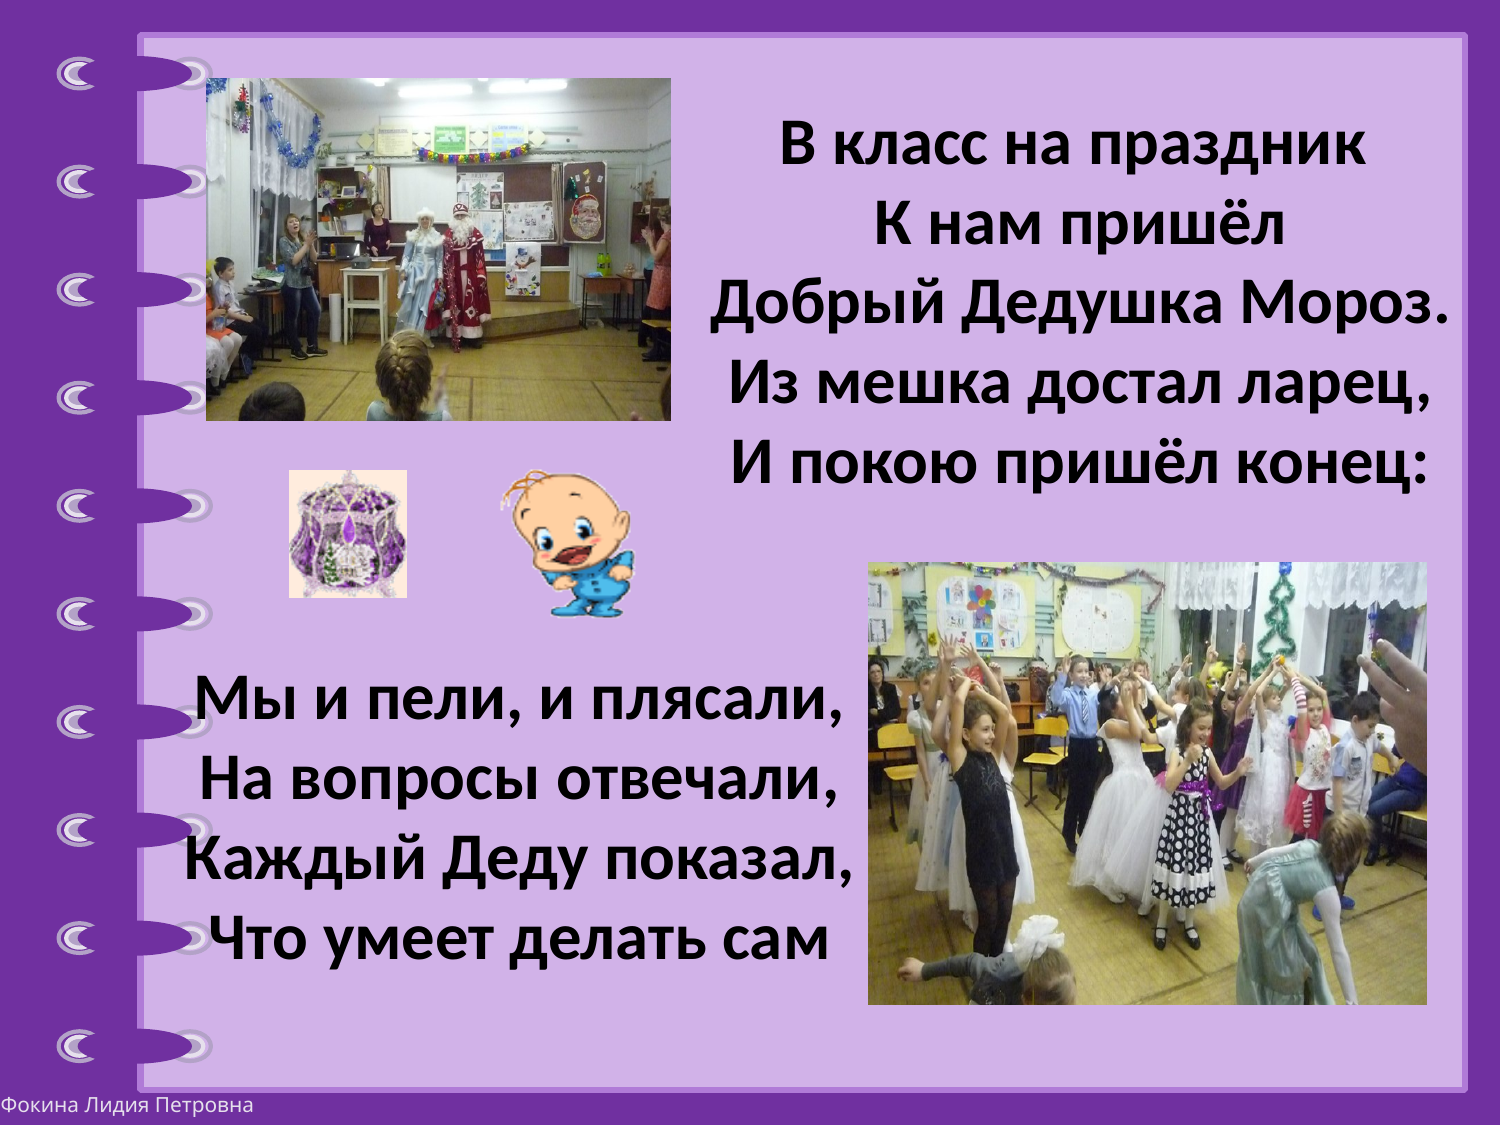

В класс на праздник
К нам пришёл
Добрый Дедушка Мороз.
Из мешка достал ларец,
И покою пришёл конец:
Мы и пели, и плясали,
На вопросы отвечали,
Каждый Деду показал,
Что умеет делать сам